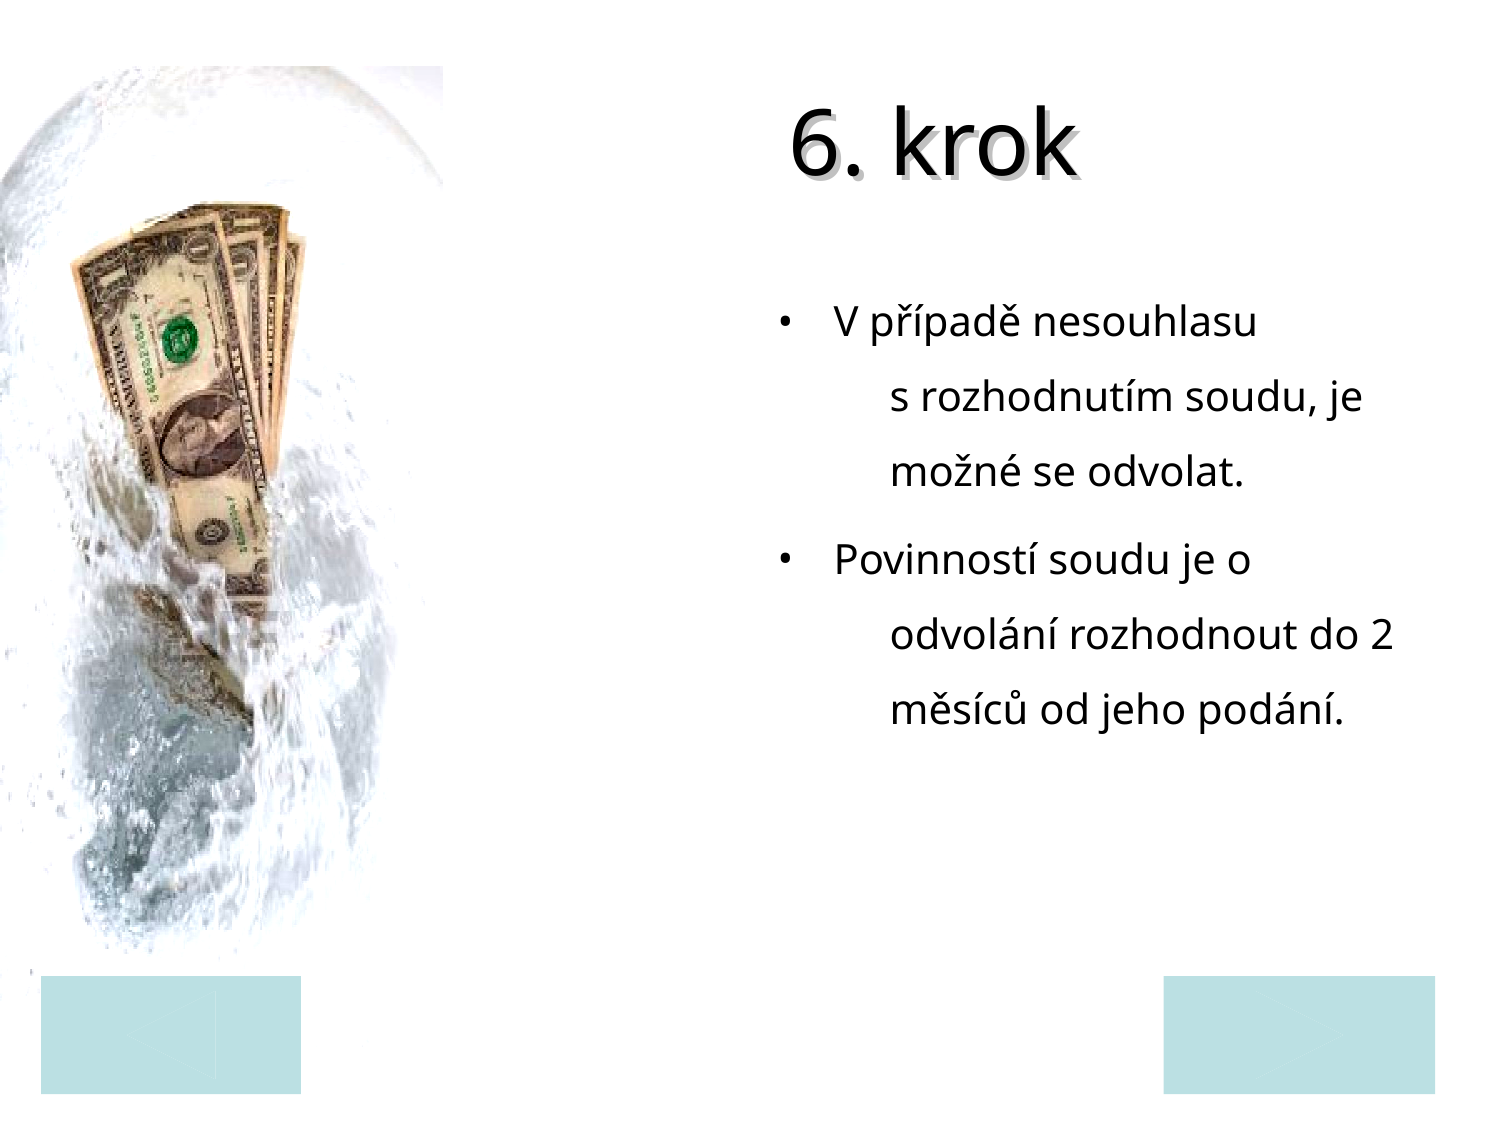

6. krok
V případě nesouhlasu s rozhodnutím soudu, je možné se odvolat.
Povinností soudu je o odvolání rozhodnout do 2 měsíců od jeho podání.